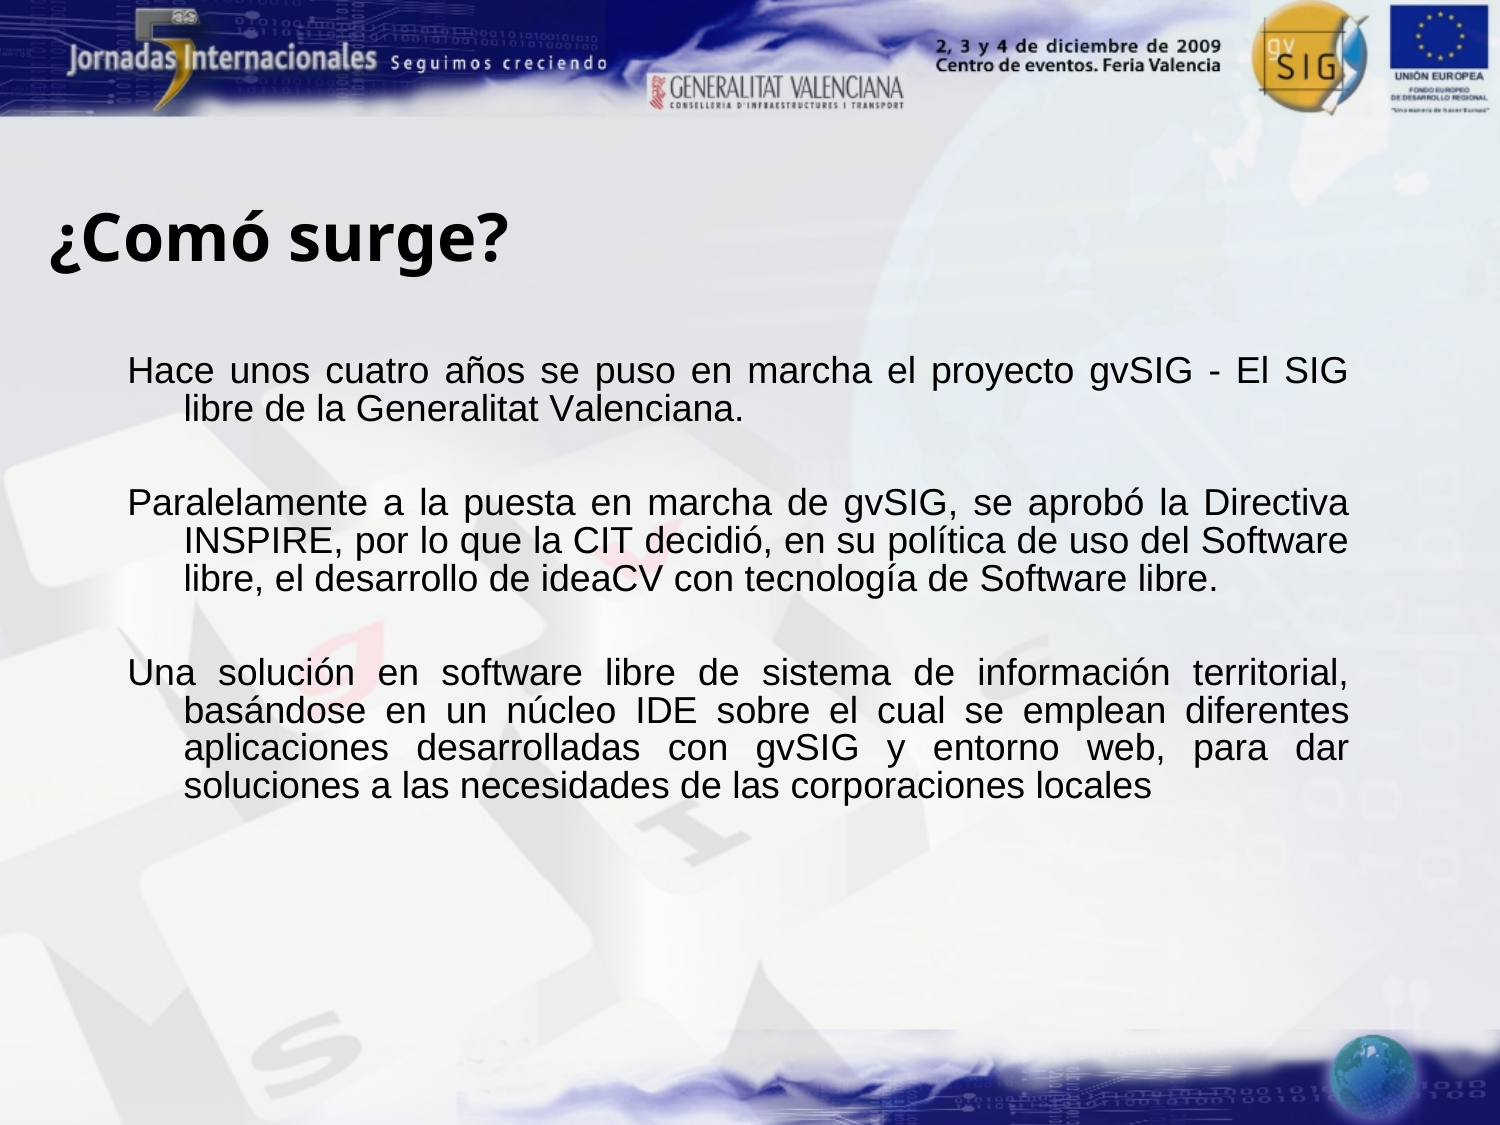

¿Comó surge?
Hace unos cuatro años se puso en marcha el proyecto gvSIG - El SIG libre de la Generalitat Valenciana.
Paralelamente a la puesta en marcha de gvSIG, se aprobó la Directiva INSPIRE, por lo que la CIT decidió, en su política de uso del Software libre, el desarrollo de ideaCV con tecnología de Software libre.
Una solución en software libre de sistema de información territorial, basándose en un núcleo IDE sobre el cual se emplean diferentes aplicaciones desarrolladas con gvSIG y entorno web, para dar soluciones a las necesidades de las corporaciones locales